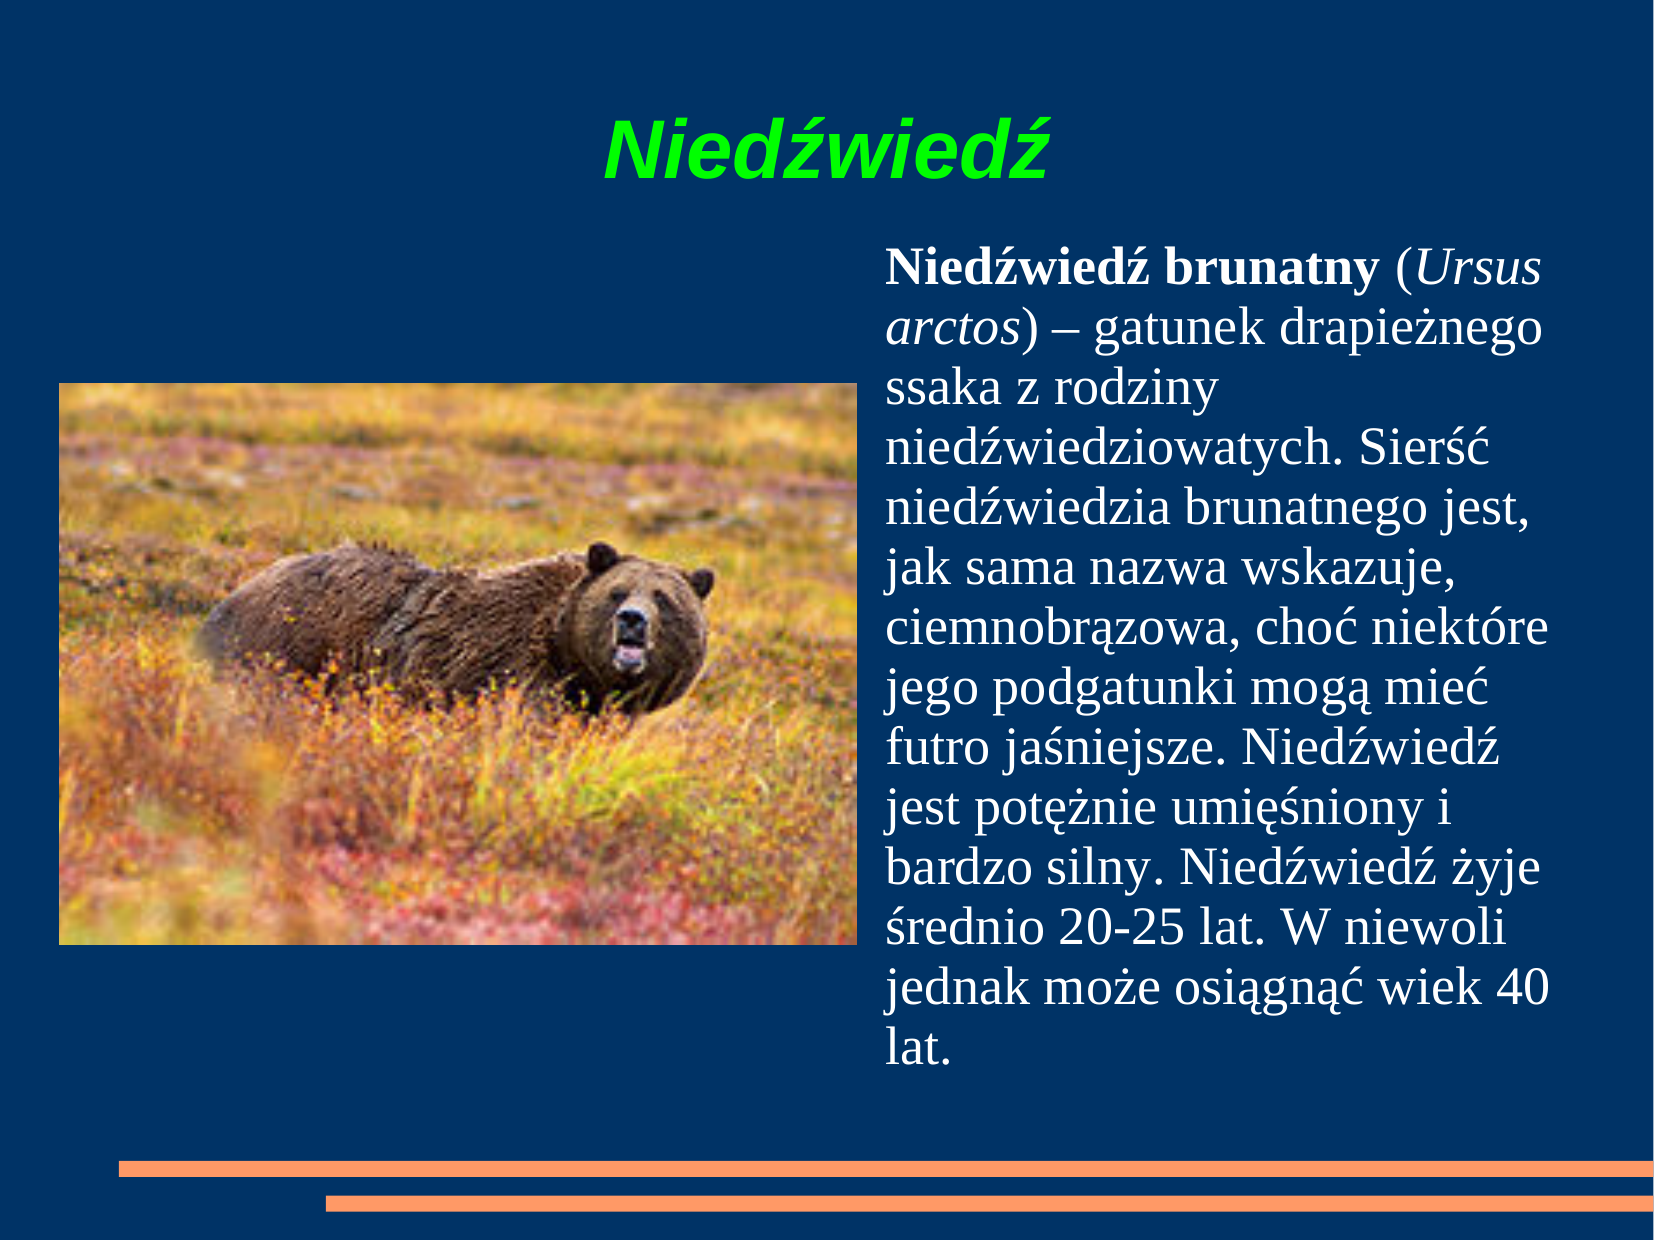

# Niedźwiedź
Niedźwiedź brunatny (Ursus arctos) – gatunek drapieżnego ssaka z rodziny niedźwiedziowatych. Sierść niedźwiedzia brunatnego jest, jak sama nazwa wskazuje, ciemnobrązowa, choć niektóre jego podgatunki mogą mieć futro jaśniejsze. Niedźwiedź jest potężnie umięśniony i bardzo silny. Niedźwiedź żyje średnio 20-25 lat. W niewoli jednak może osiągnąć wiek 40 lat.